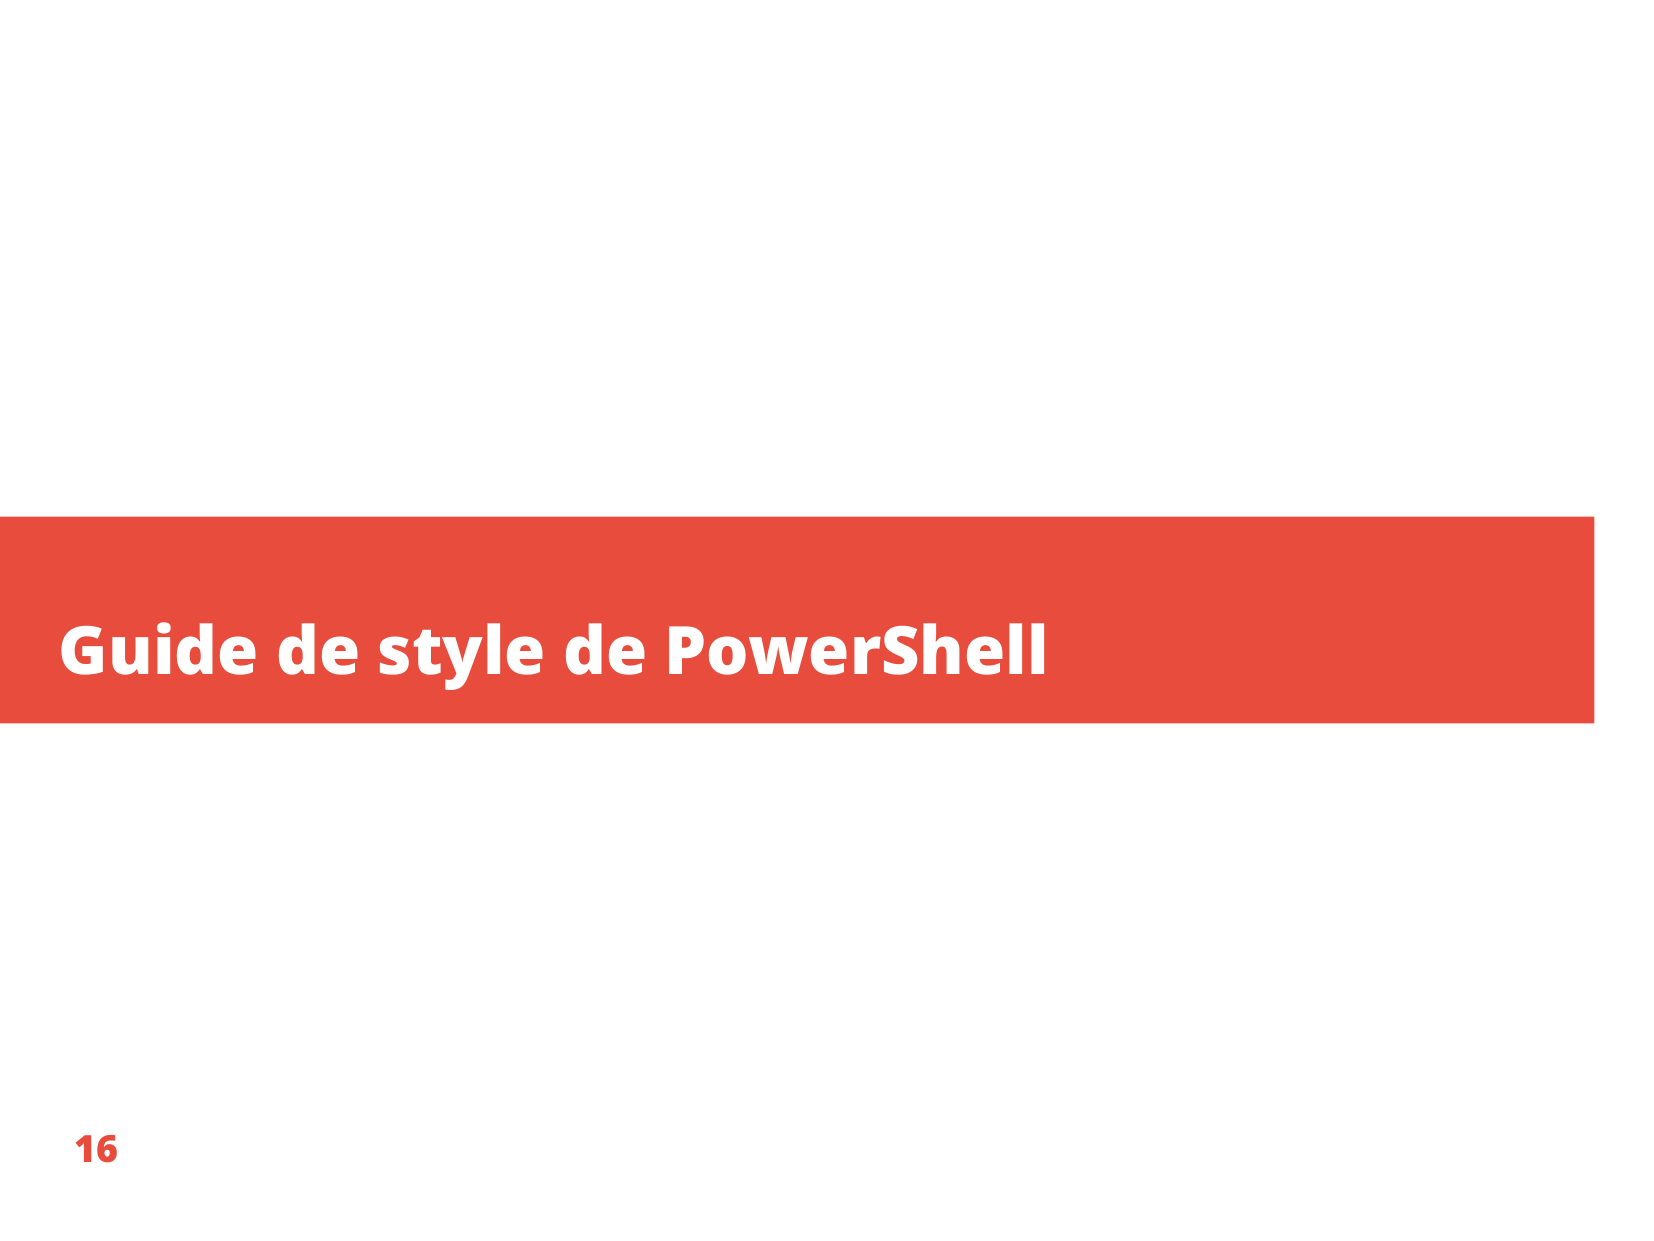

# Guide de style de PowerShell
16